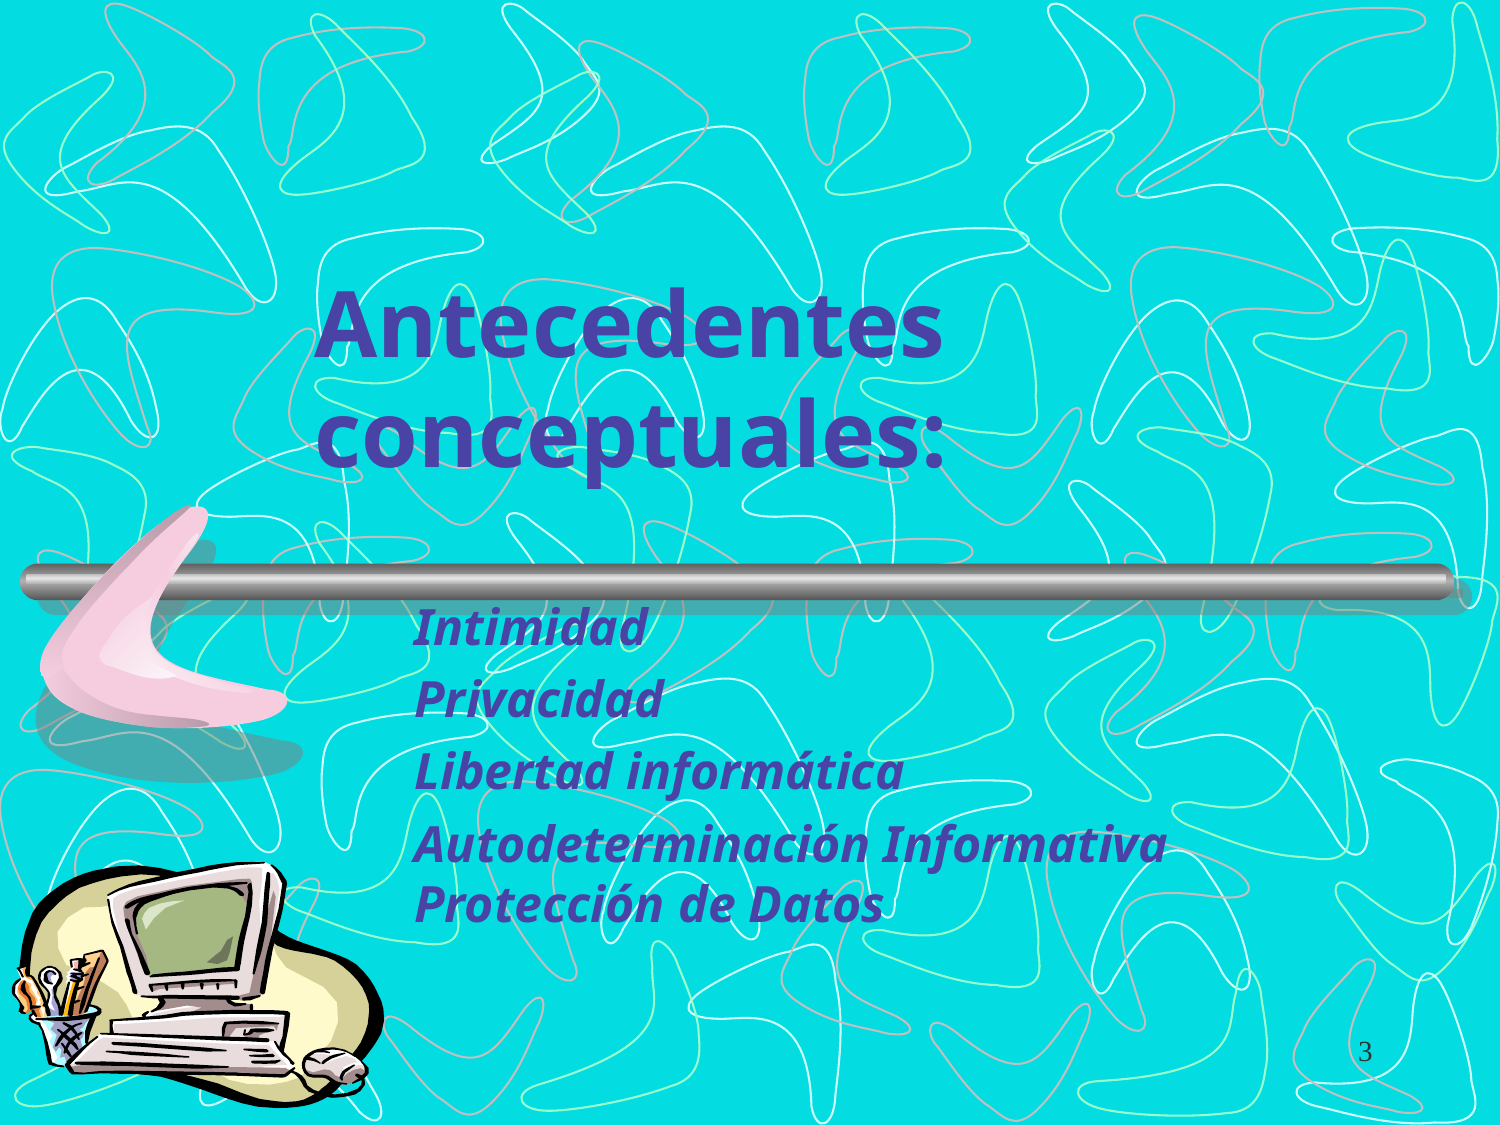

# Antecedentes conceptuales:
Intimidad
Privacidad
Libertad informática
Autodeterminación Informativa Protección de Datos
3